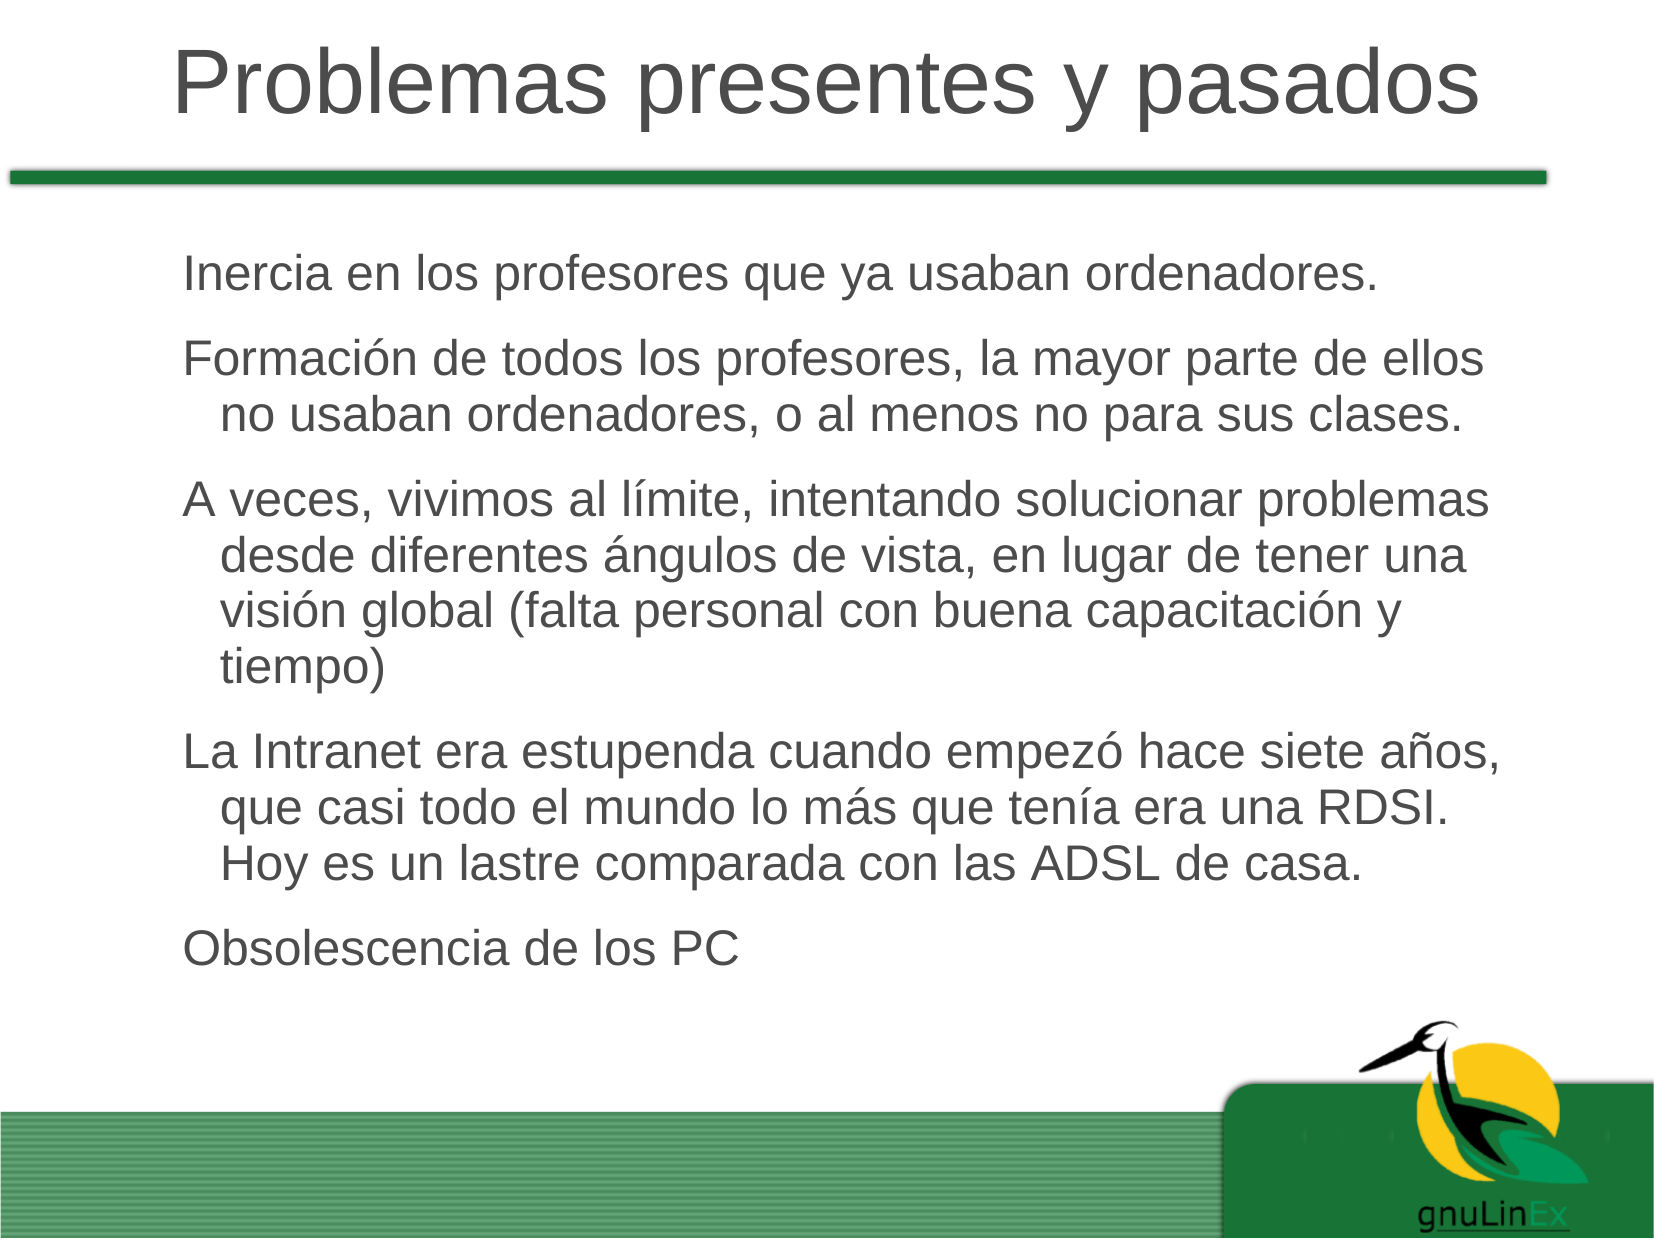

# Problemas presentes y pasados
Inercia en los profesores que ya usaban ordenadores.
Formación de todos los profesores, la mayor parte de ellos no usaban ordenadores, o al menos no para sus clases.
A veces, vivimos al límite, intentando solucionar problemas desde diferentes ángulos de vista, en lugar de tener una visión global (falta personal con buena capacitación y tiempo)
La Intranet era estupenda cuando empezó hace siete años, que casi todo el mundo lo más que tenía era una RDSI. Hoy es un lastre comparada con las ADSL de casa.
Obsolescencia de los PC